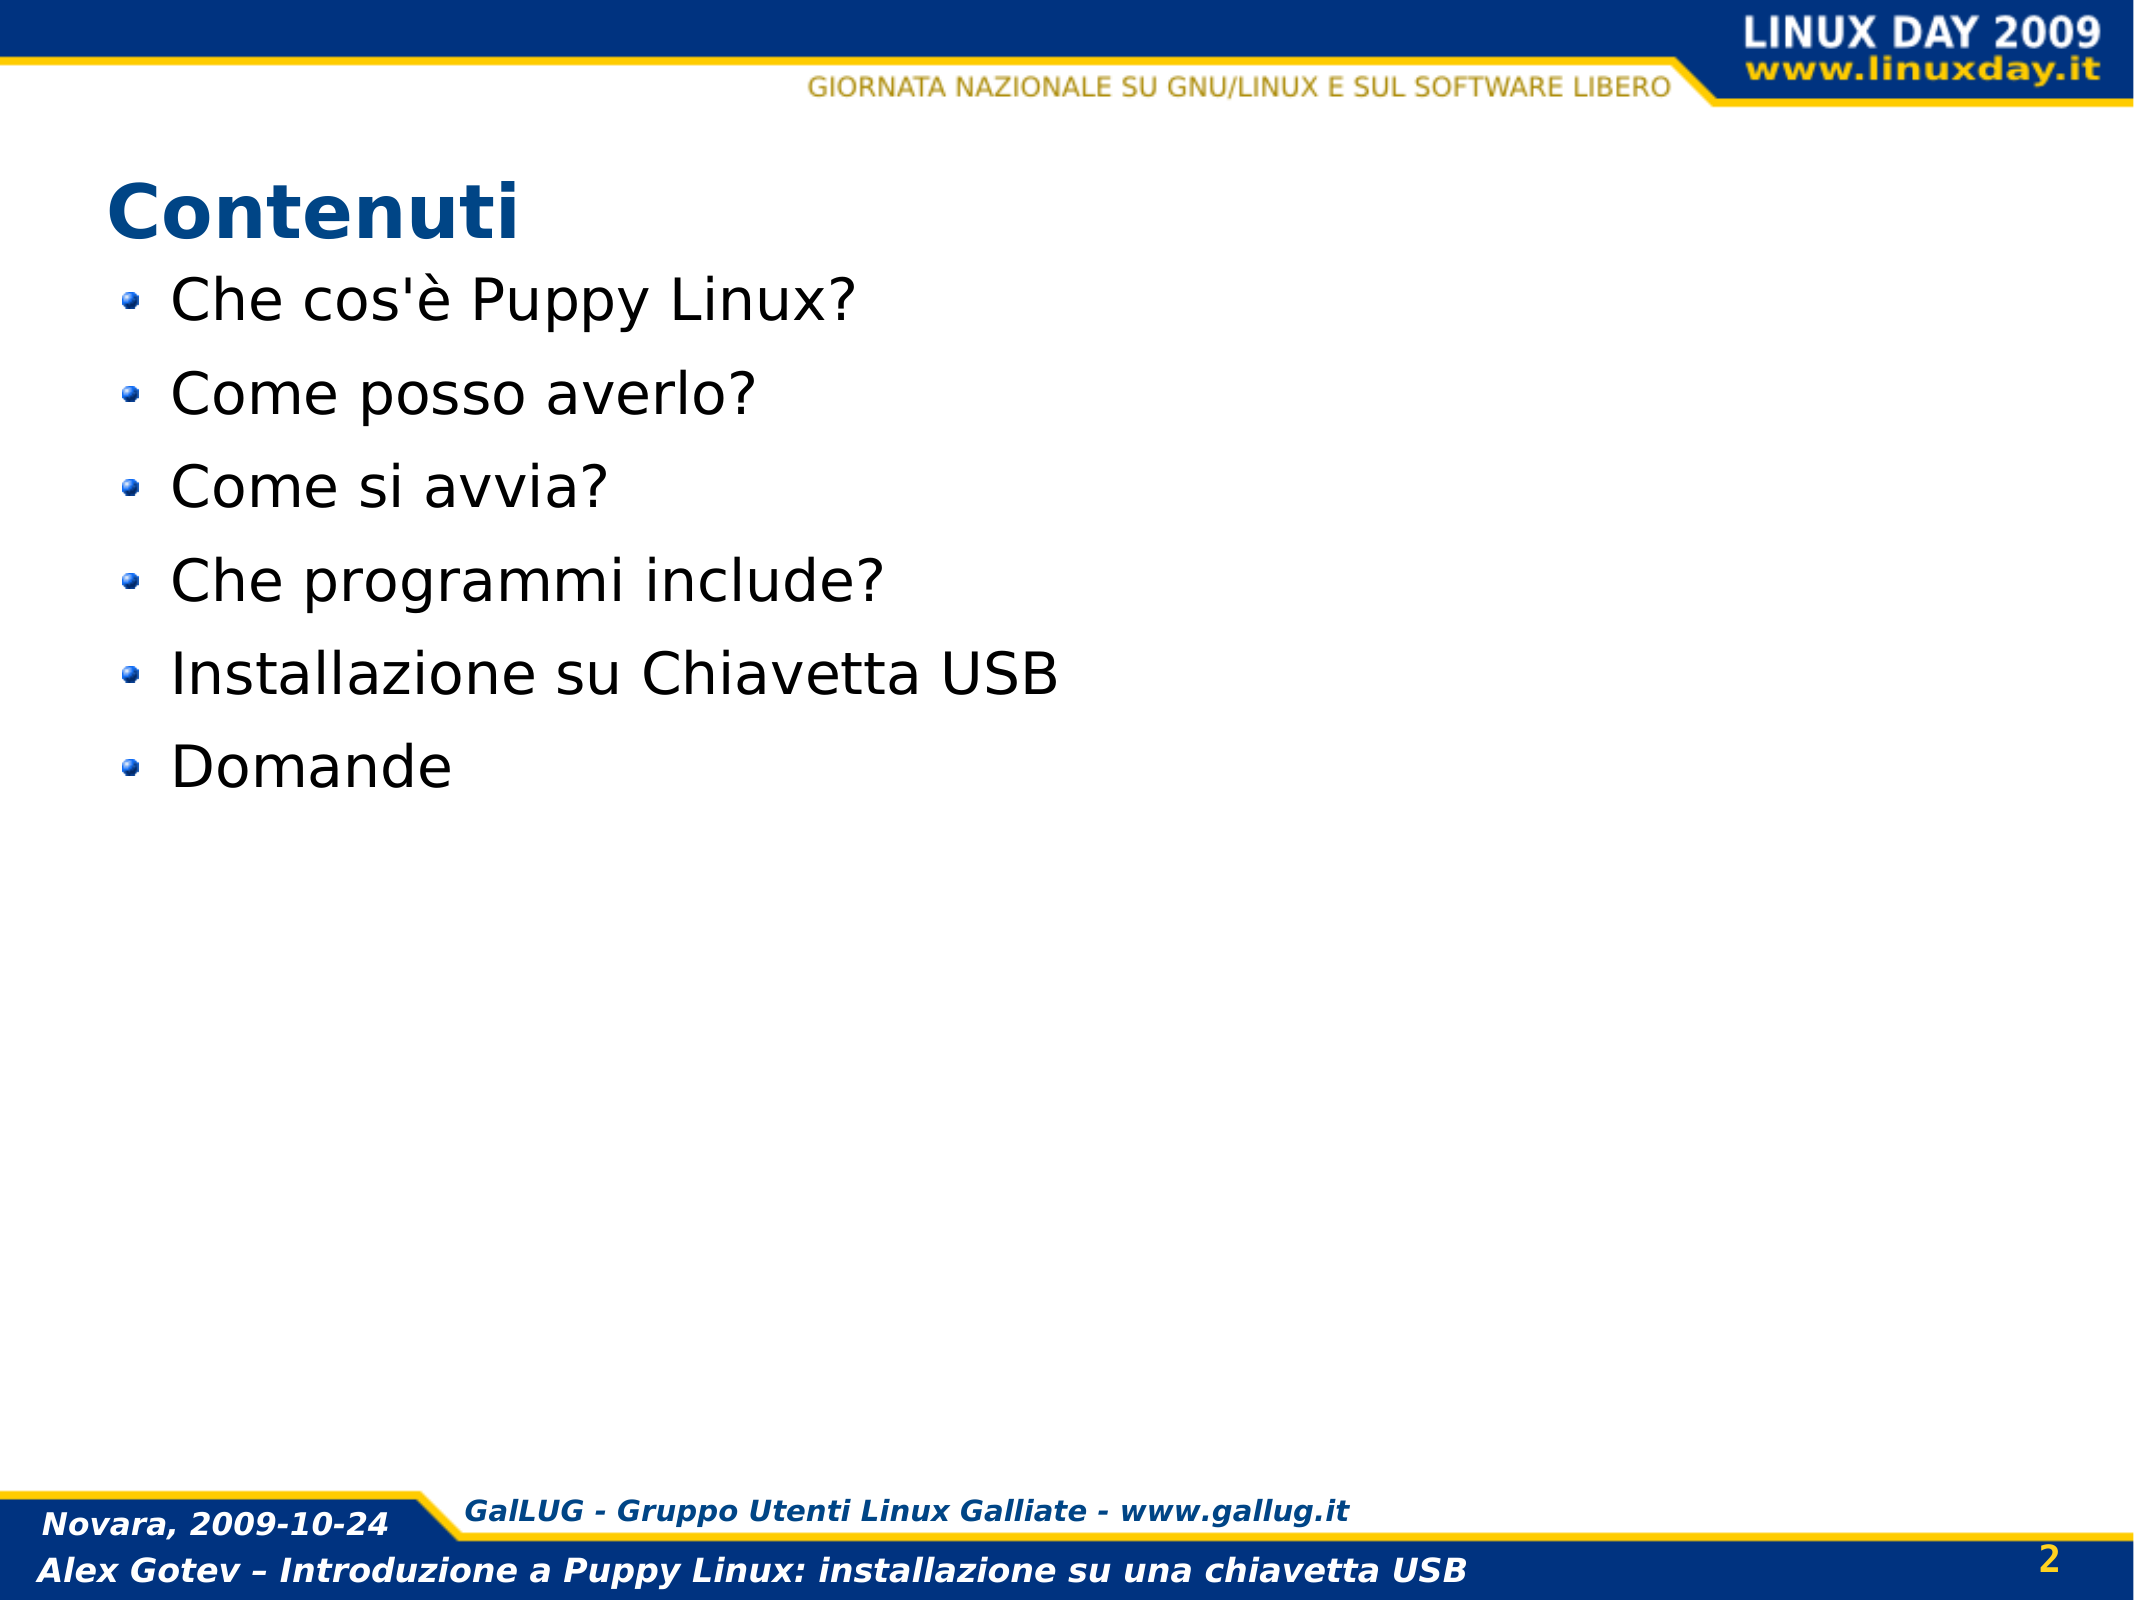

# Contenuti
Che cos'è Puppy Linux?
Come posso averlo?
Come si avvia?
Che programmi include?
Installazione su Chiavetta USB
Domande